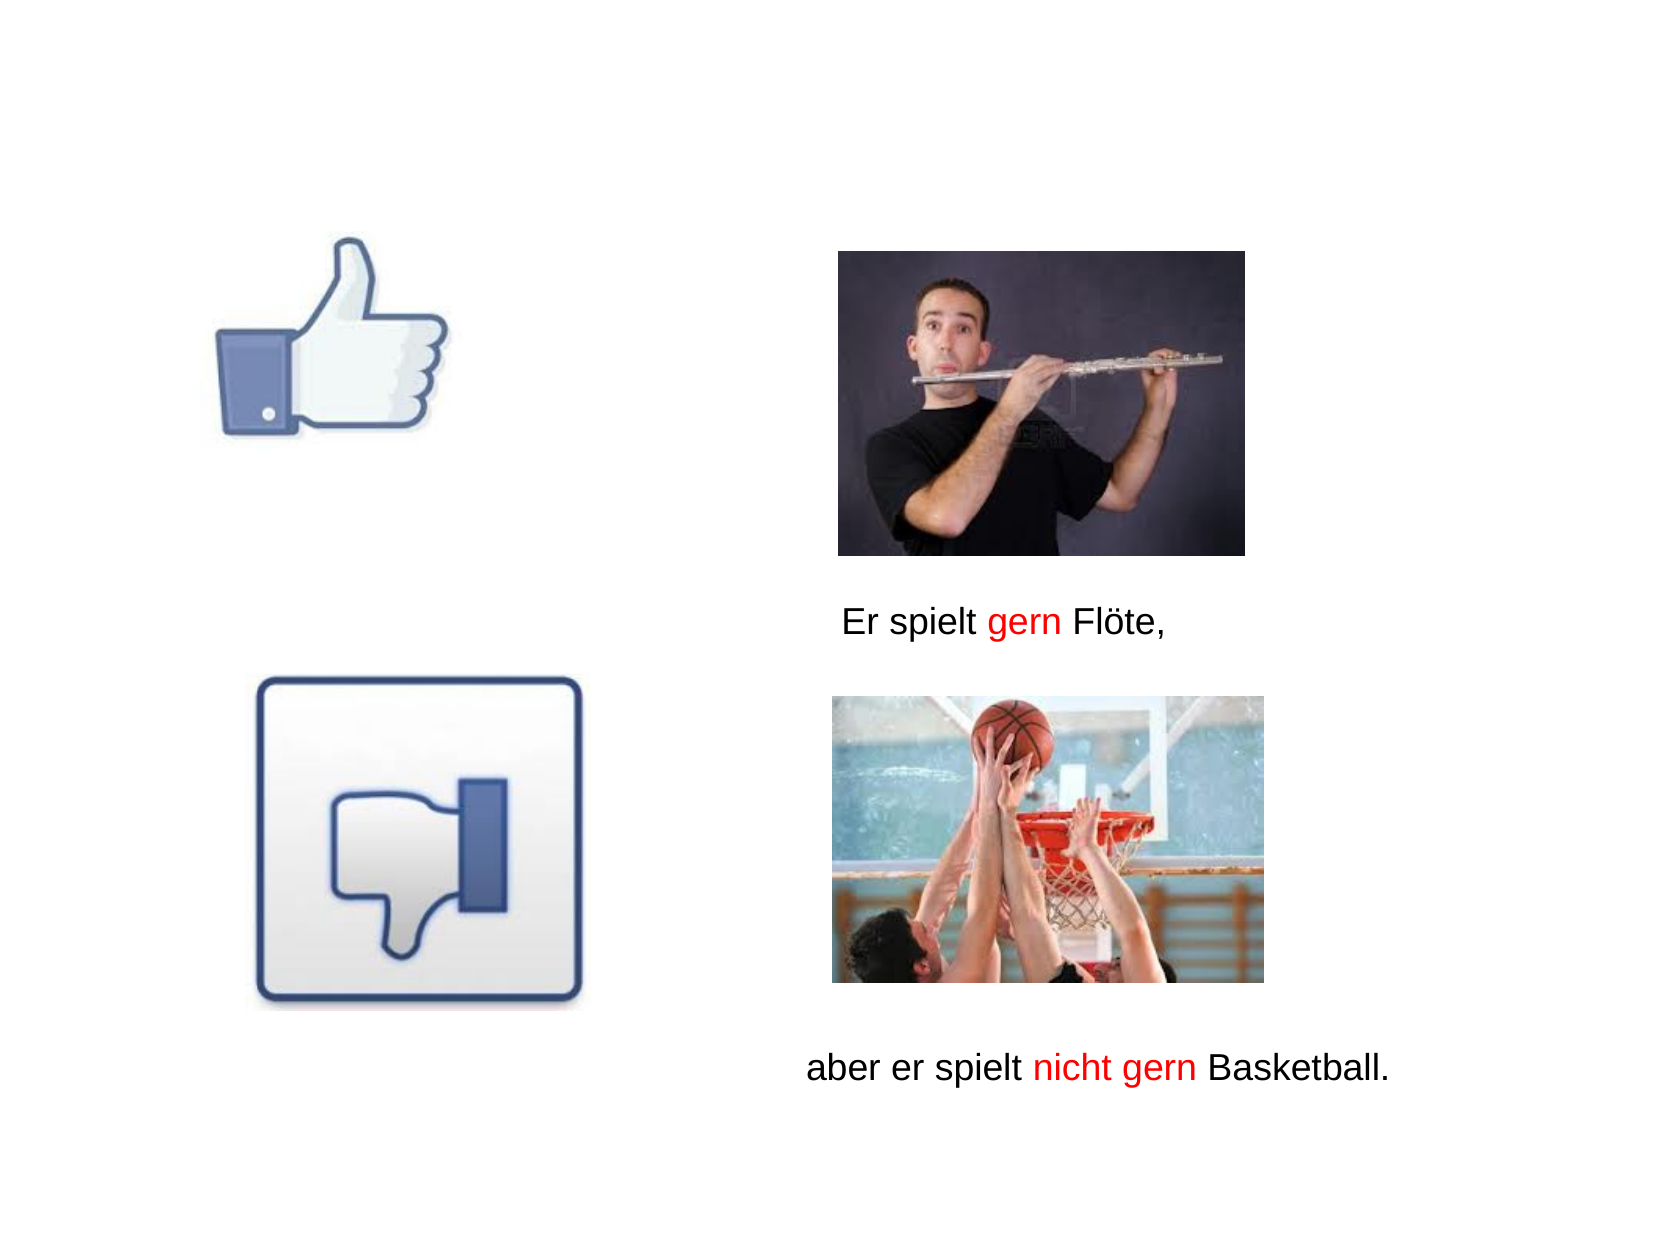

Er spielt gern Flöte,
aber er spielt nicht gern Basketball.